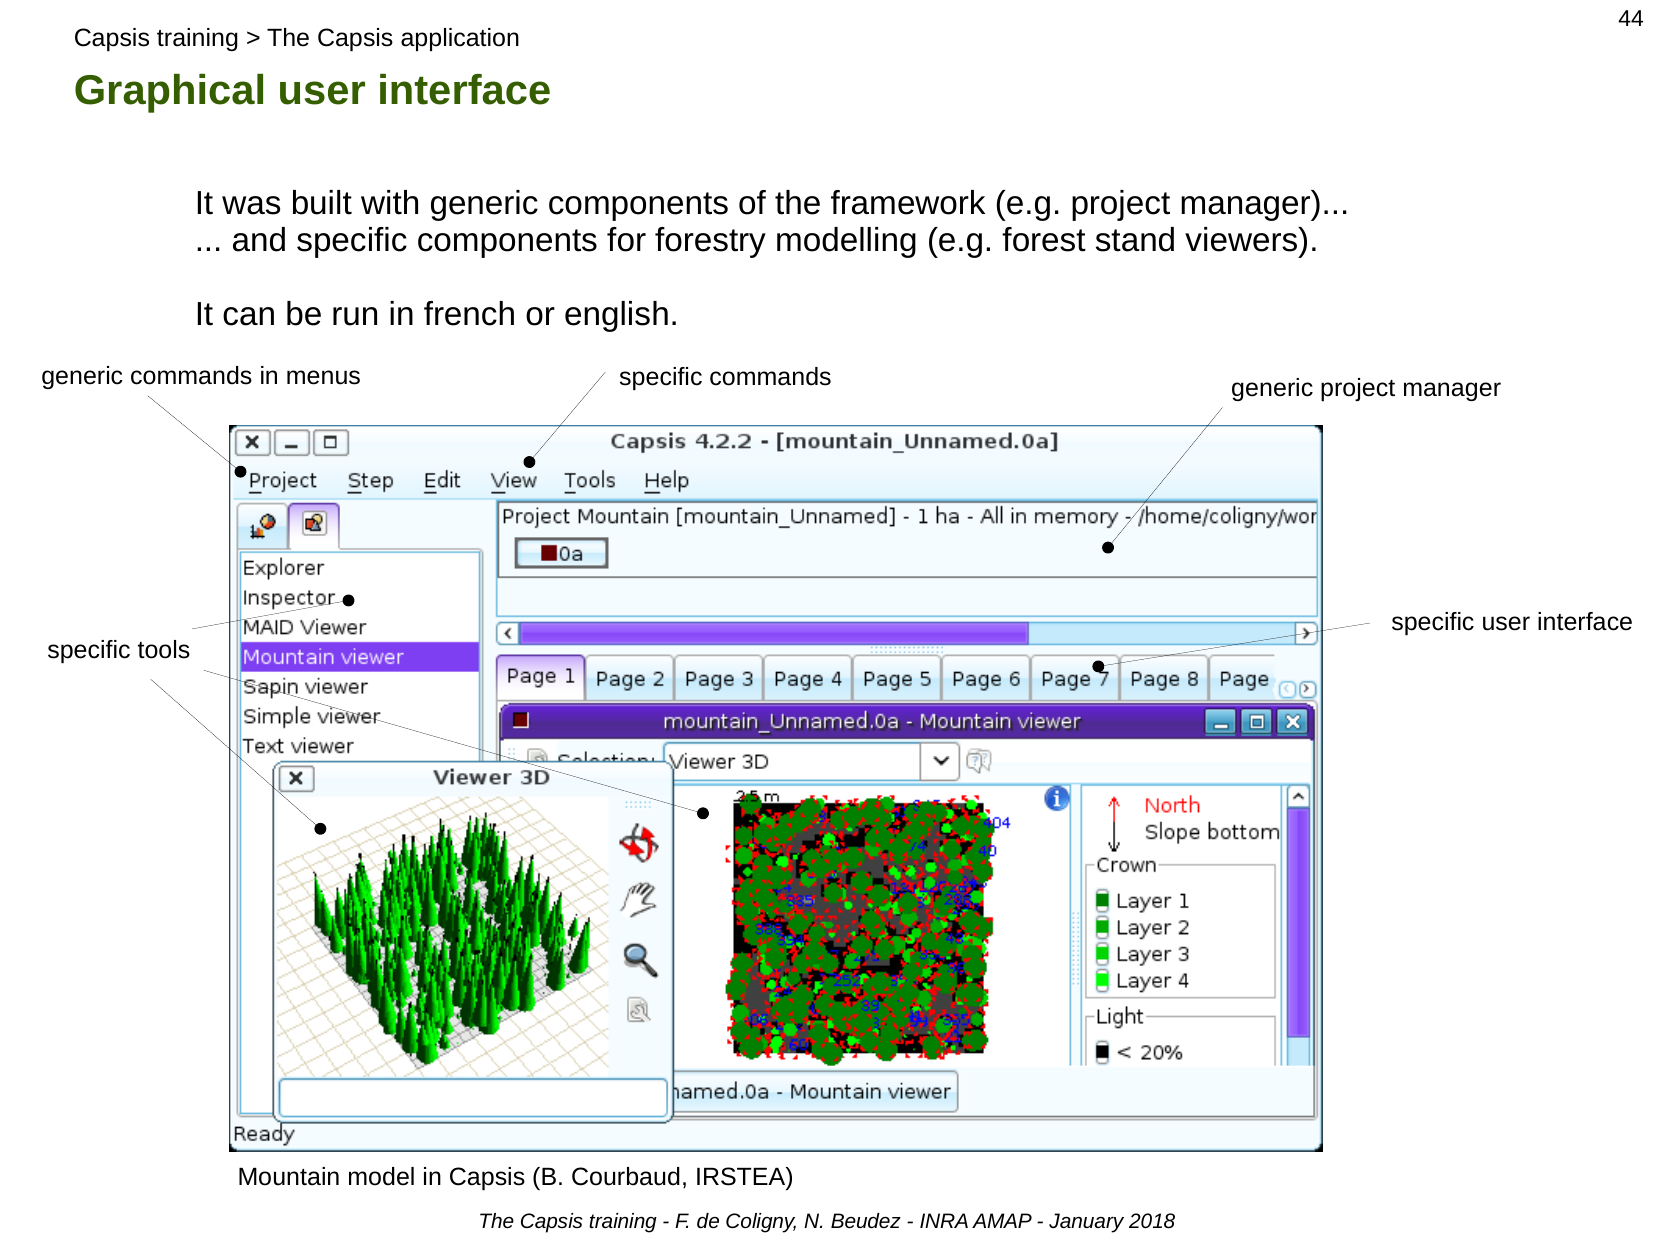

44
Capsis training > The Capsis application
Graphical user interface
It was built with generic components of the framework (e.g. project manager)...
... and specific components for forestry modelling (e.g. forest stand viewers).
It can be run in french or english.
generic commands in menus
specific commands
generic project manager
specific user interface
specific tools
Mountain model in Capsis (B. Courbaud, IRSTEA)
The Capsis training - F. de Coligny, N. Beudez - INRA AMAP - January 2018